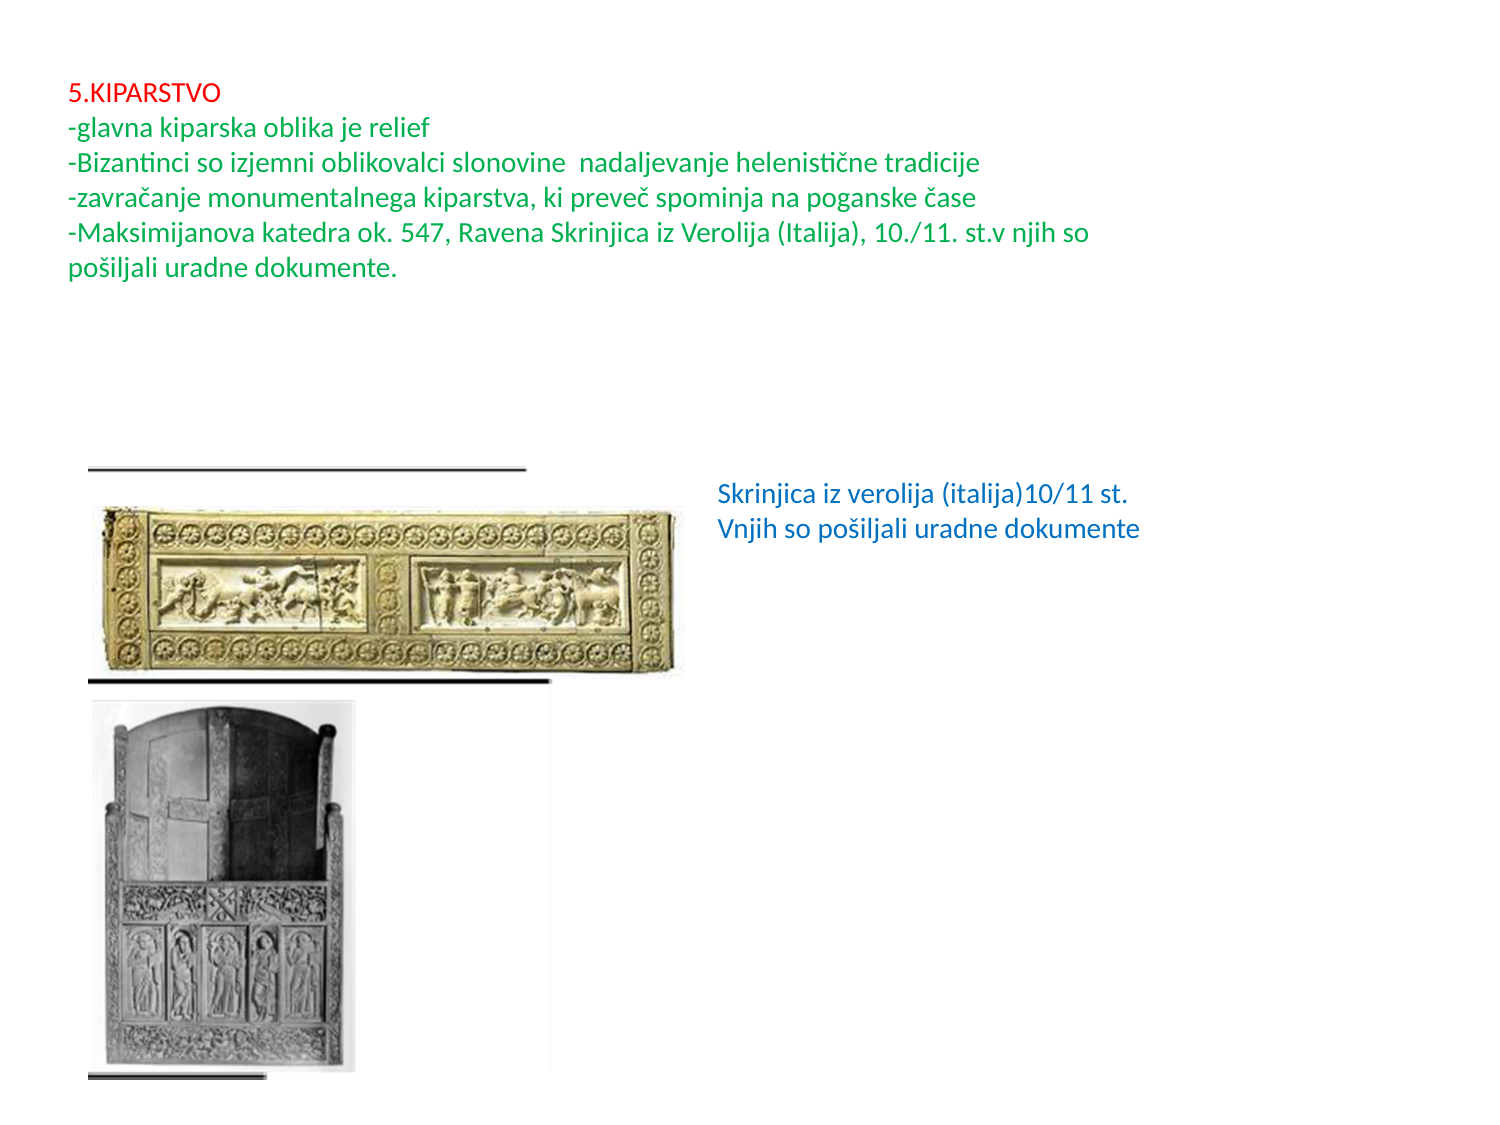

5.KIPARSTVO
-glavna kiparska oblika je relief
-Bizantinci so izjemni oblikovalci slonovine nadaljevanje helenistične tradicije
-zavračanje monumentalnega kiparstva, ki preveč spominja na poganske čase
-Maksimijanova katedra ok. 547, Ravena Skrinjica iz Verolija (Italija), 10./11. st.v njih so pošiljali uradne dokumente.
Skrinjica iz verolija (italija)10/11 st.
Vnjih so pošiljali uradne dokumente